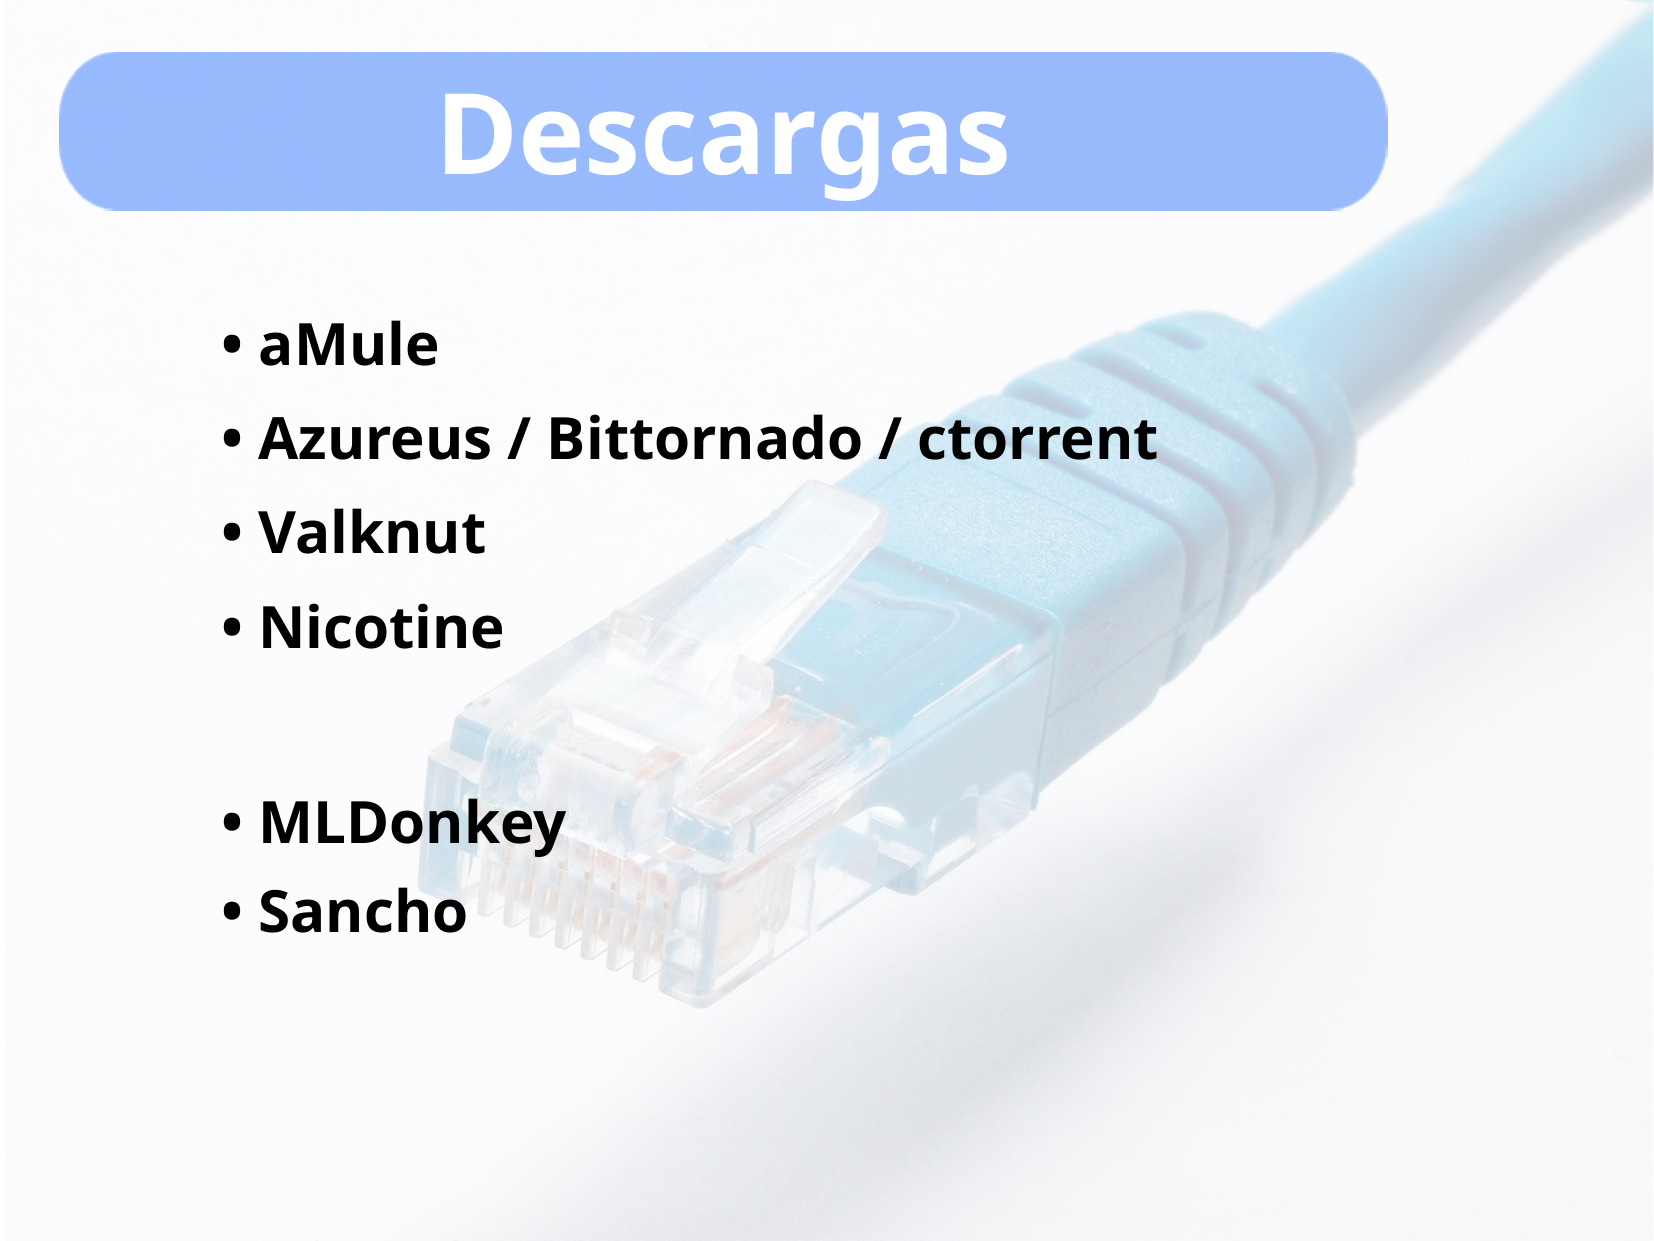

Descargas
• aMule
• Azureus / Bittornado / ctorrent
• Valknut
• Nicotine
• MLDonkey
• Sancho